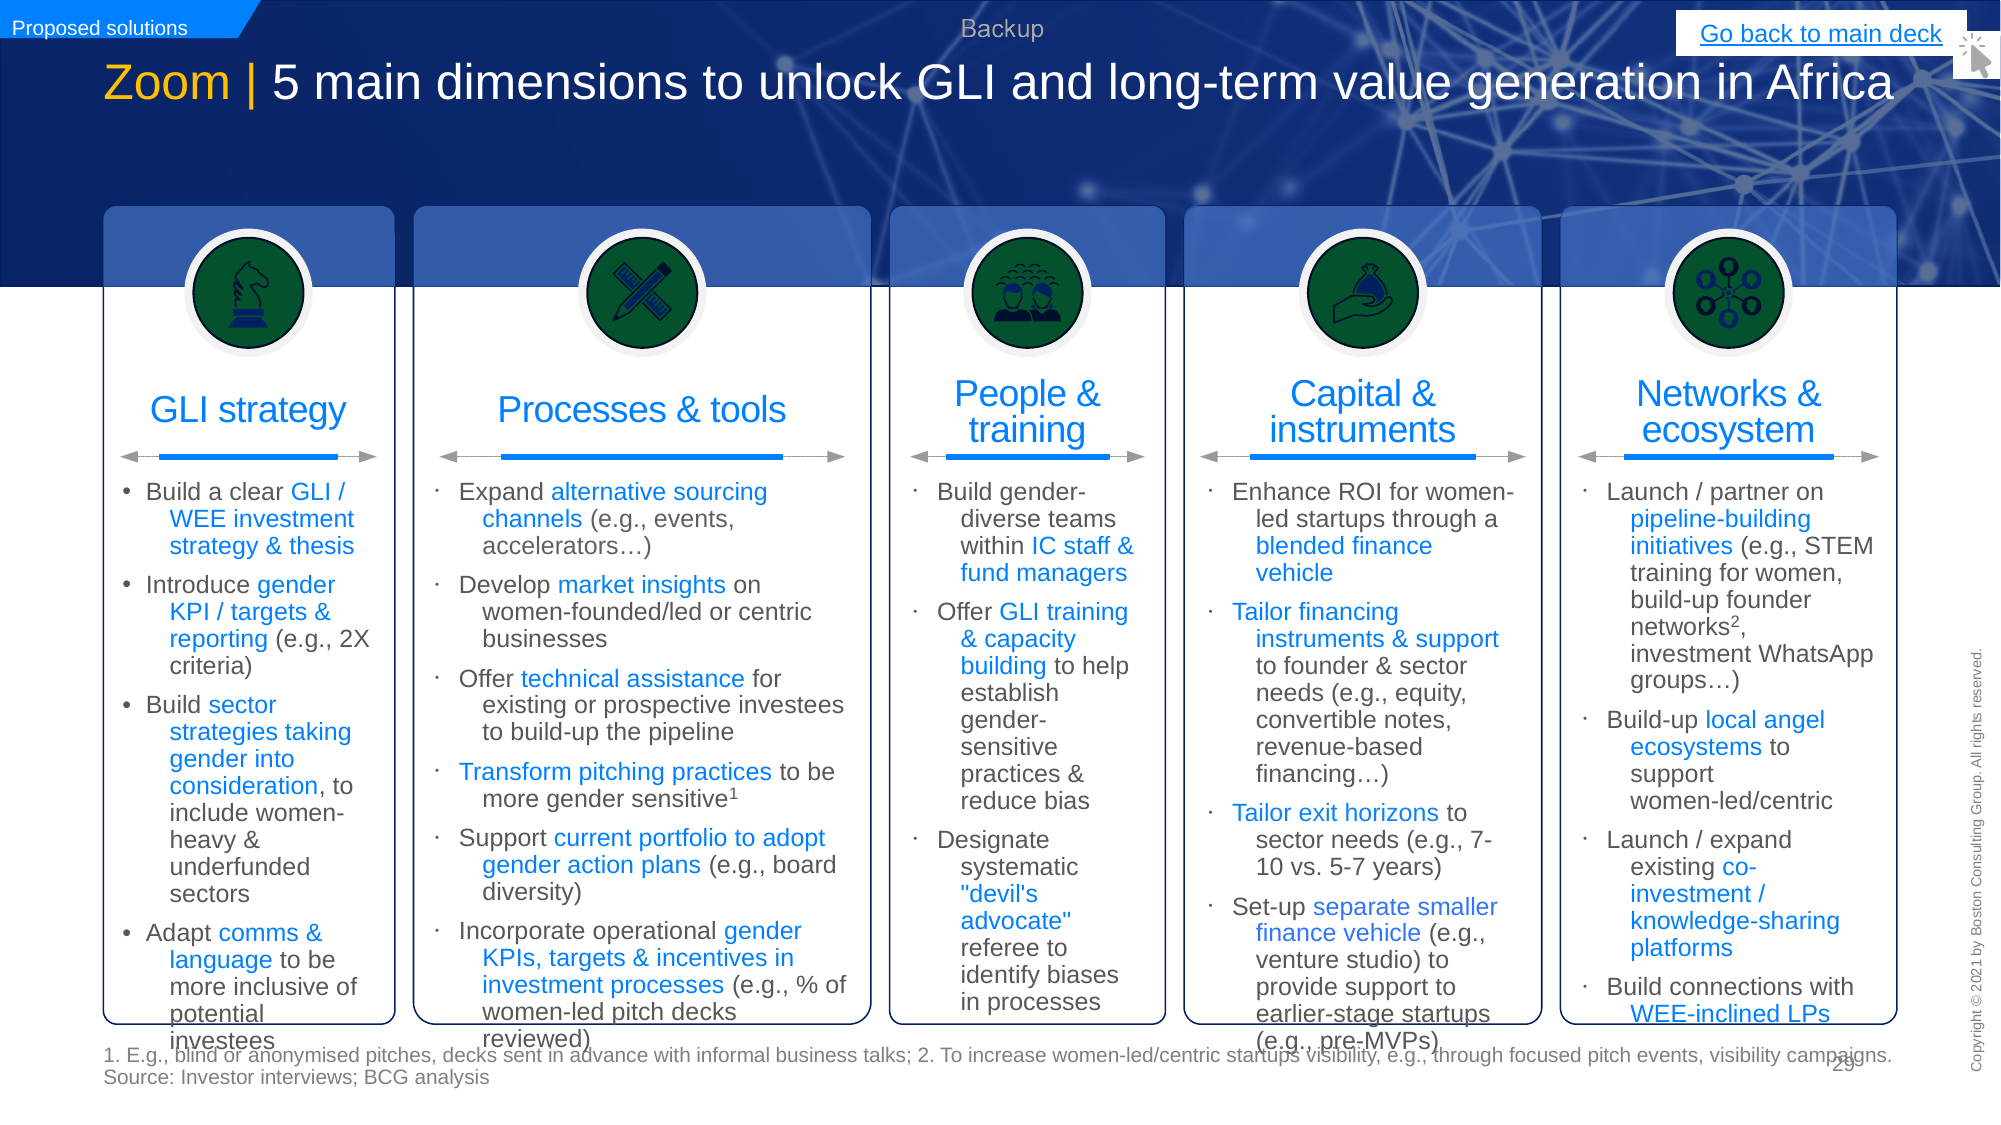

Proposed solutions
Go back to main deck
# Zoom | 5 main dimensions to unlock GLI and long-term value generation in Africa
GLI strategy
Build a clear GLI / WEE investment strategy & thesis
Introduce gender KPI / targets & reporting (e.g., 2X criteria)
Build sector strategies taking gender into consideration, to include women-heavy & underfunded sectors
Adapt comms & language to be more inclusive of potential investees
Processes & tools
Expand alternative sourcing channels (e.g., events, accelerators…)
Develop market insights on women-founded/led or centric businesses
Offer technical assistance for existing or prospective investees to build-up the pipeline
Transform pitching practices to be more gender sensitive1
Support current portfolio to adopt gender action plans (e.g., board diversity)
Incorporate operational gender KPIs, targets & incentives in investment processes (e.g., % of women-led pitch decks reviewed)
People & training
Build gender-diverse teams within IC staff & fund managers
Offer GLI training & capacity building to help establish gender-sensitive practices & reduce bias
Designate systematic "devil's advocate" referee to identify biases in processes
Capital & instruments
Enhance ROI for women-led startups through a blended finance vehicle
Tailor financing instruments & support to founder & sector needs (e.g., equity, convertible notes, revenue-based financing…)
Tailor exit horizons to sector needs (e.g., 7-10 vs. 5-7 years)
Set-up separate smaller finance vehicle (e.g., venture studio) to provide support to earlier-stage startups (e.g., pre-MVPs)
Networks & ecosystem
Launch / partner on pipeline-building initiatives (e.g., STEM training for women, build-up founder networks2, investment WhatsApp groups…)
Build-up local angel ecosystems to support women-led/centric
Launch / expand existing co-investment / knowledge-sharing platforms
Build connections with WEE-inclined LPs
1. E.g., blind or anonymised pitches, decks sent in advance with informal business talks; 2. To increase women-led/centric startups visibility, e.g., through focused pitch events, visibility campaigns.
Source: Investor interviews; BCG analysis